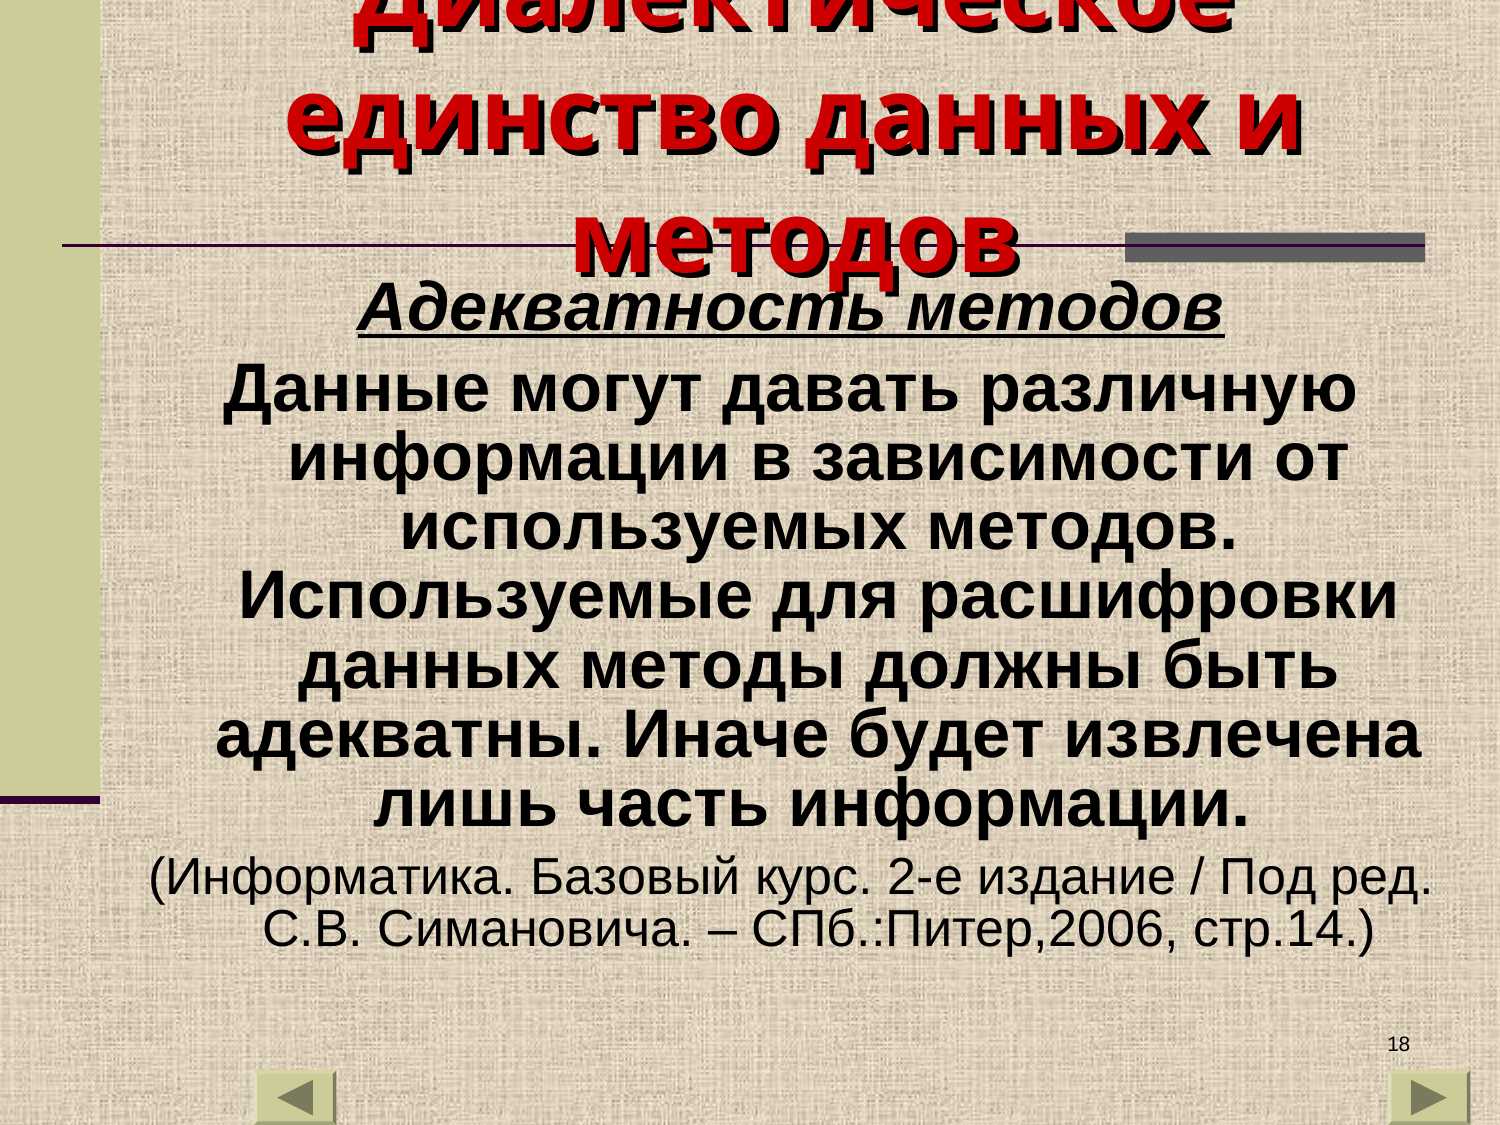

Диалектическое единство данных и методов
# Адекватность методов
Данные могут давать различную информации в зависимости от используемых методов. Используемые для расшифровки данных методы должны быть адекватны. Иначе будет извлечена лишь часть информации.
(Информатика. Базовый курс. 2-е издание / Под ред. С.В. Симановича. – СПб.:Питер,2006, стр.14.)
18